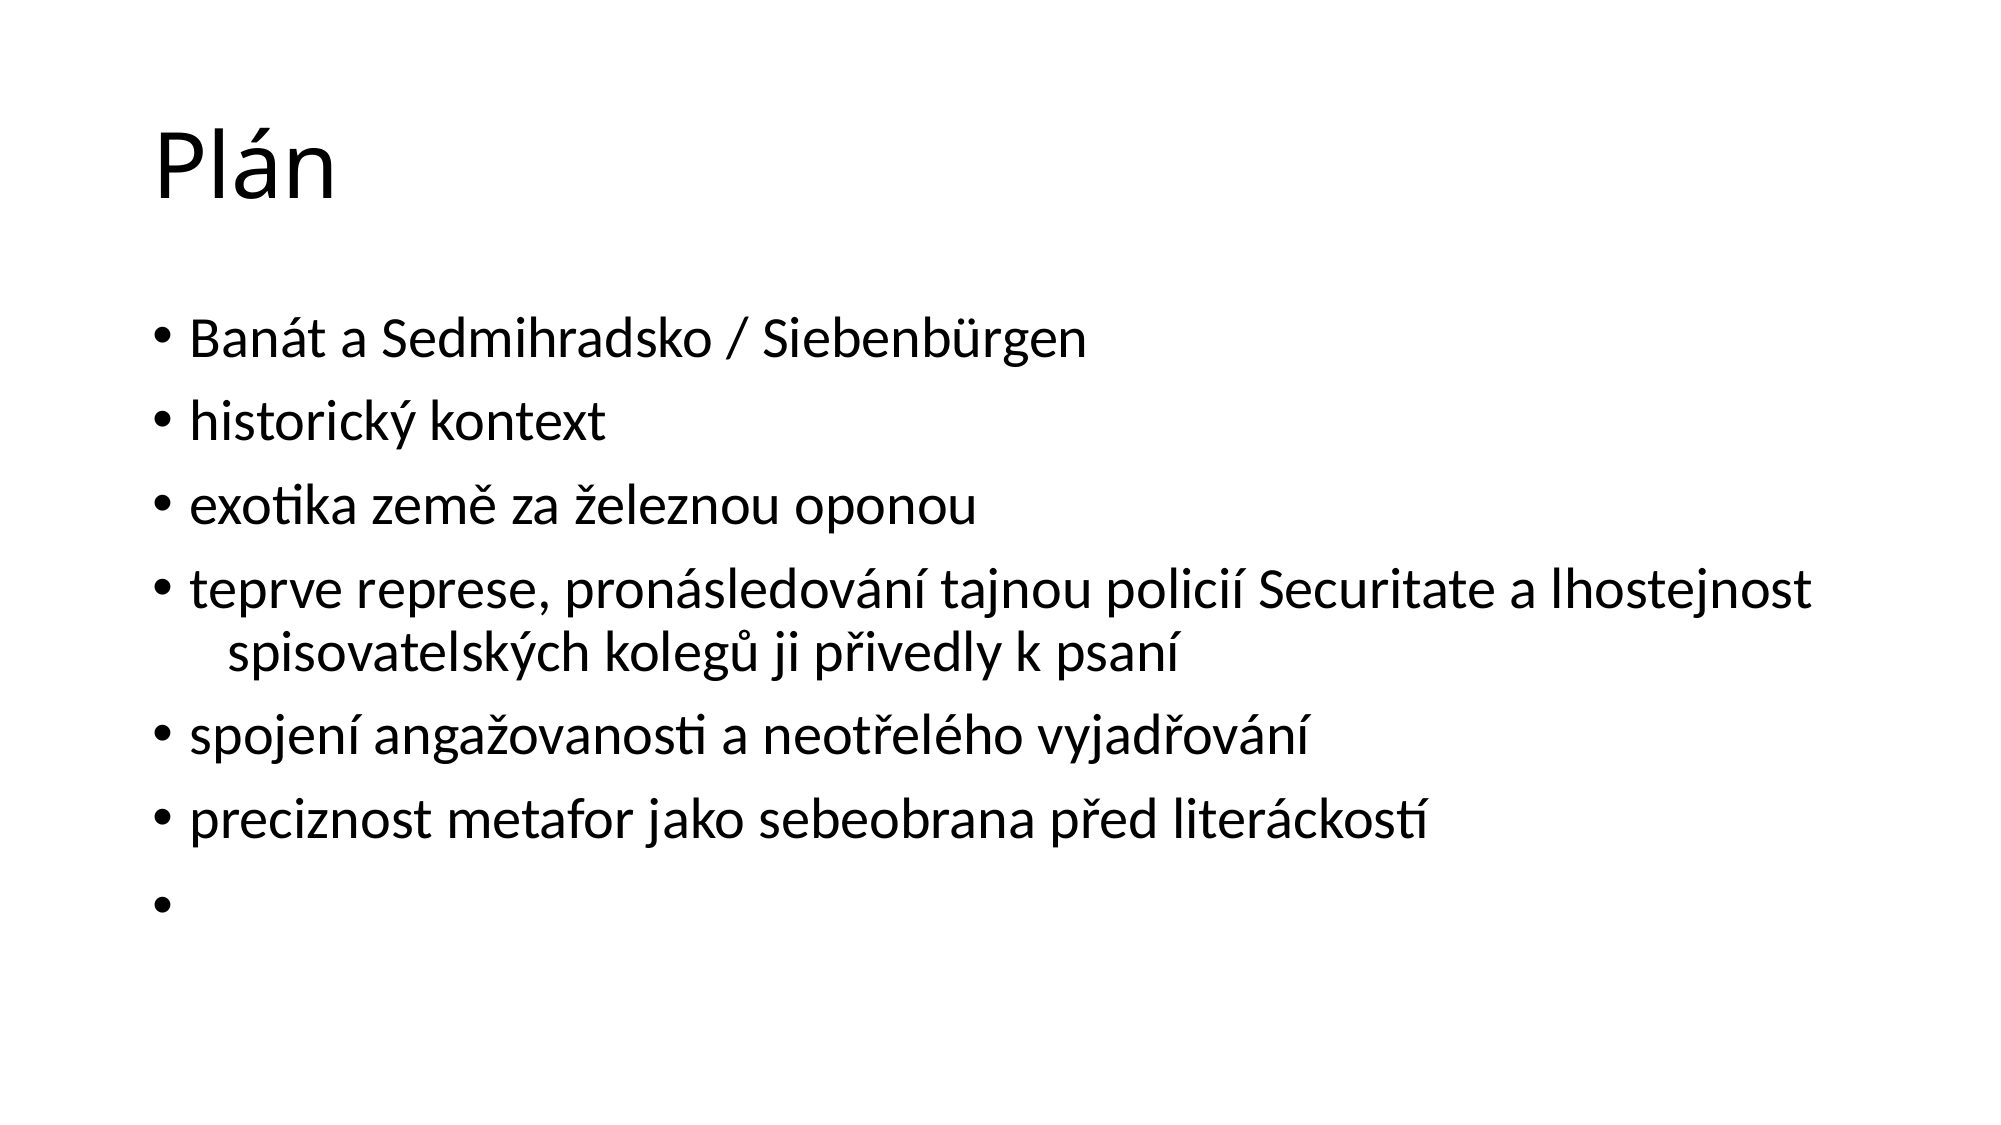

# Plán
Banát a Sedmihradsko / Siebenbürgen
historický kontext
exotika země za železnou oponou
teprve represe, pronásledování tajnou policií Securitate a lhostejnost spisovatelských kolegů ji přivedly k psaní
spojení angažovanosti a neotřelého vyjadřování
preciznost metafor jako sebeobrana před literáckostí